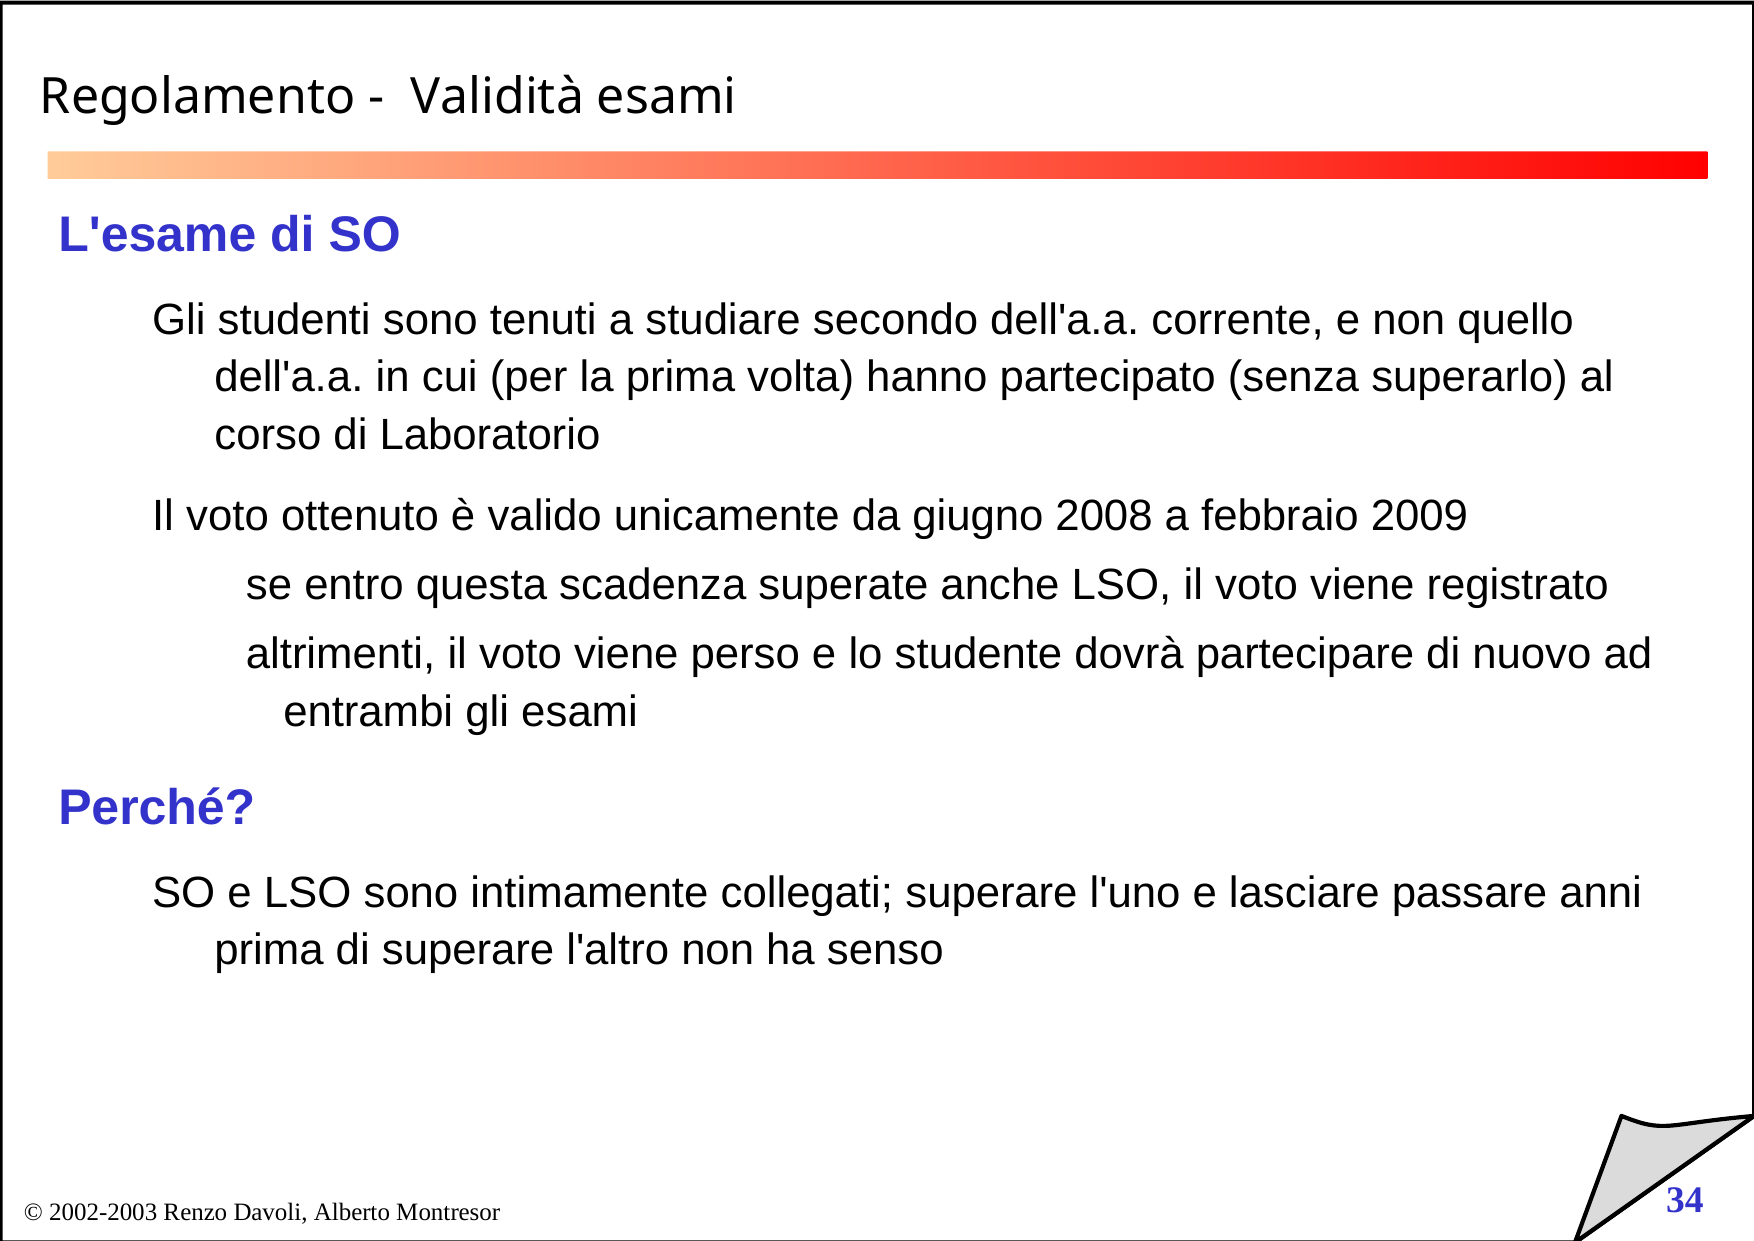

# Regolamento - Validità esami
L'esame di SO
Gli studenti sono tenuti a studiare secondo dell'a.a. corrente, e non quello dell'a.a. in cui (per la prima volta) hanno partecipato (senza superarlo) al corso di Laboratorio
Il voto ottenuto è valido unicamente da giugno 2008 a febbraio 2009
se entro questa scadenza superate anche LSO, il voto viene registrato
altrimenti, il voto viene perso e lo studente dovrà partecipare di nuovo ad entrambi gli esami
Perché?
SO e LSO sono intimamente collegati; superare l'uno e lasciare passare anni prima di superare l'altro non ha senso